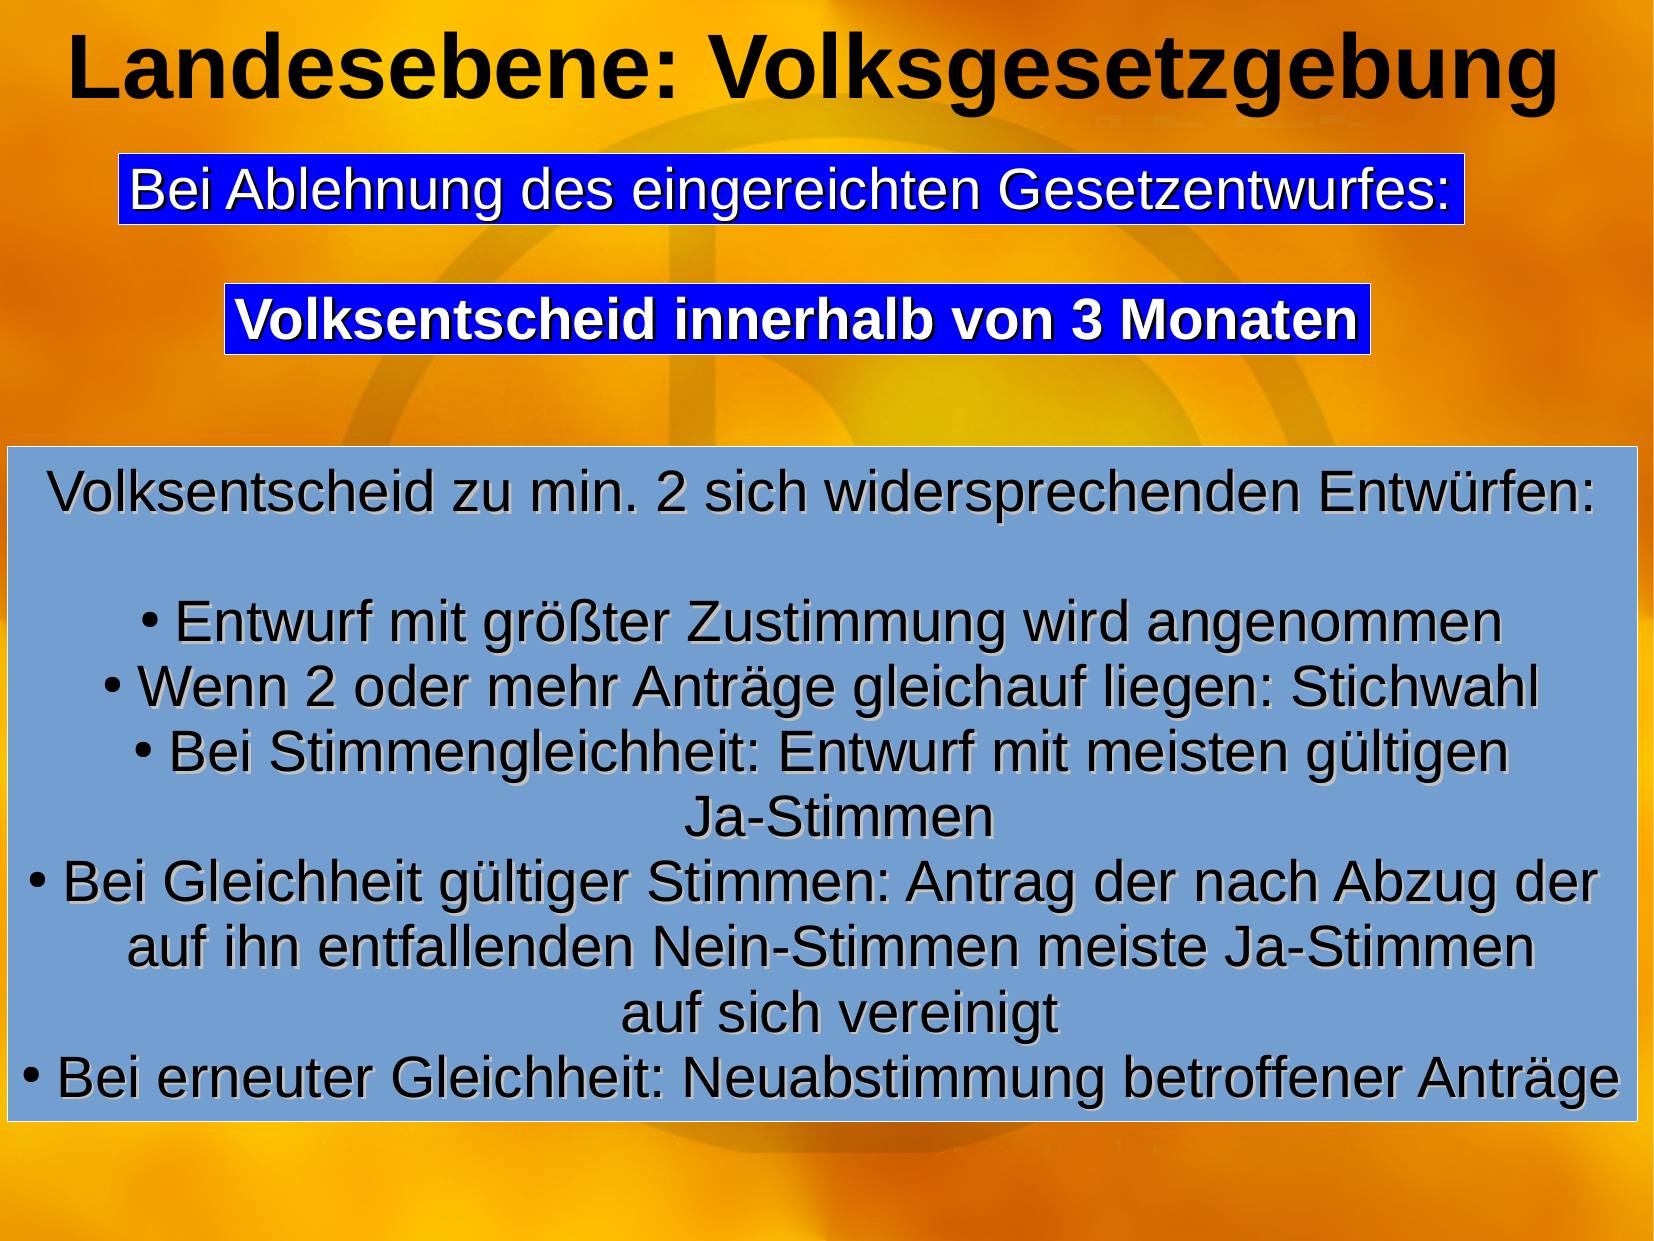

# Landesebene: Volksgesetzgebung
Bei Ablehnung des eingereichten Gesetzentwurfes:
Volksentscheid innerhalb von 3 Monaten
Volksentscheid zu min. 2 sich widersprechenden Entwürfen:
Entwurf mit größter Zustimmung wird angenommen
Wenn 2 oder mehr Anträge gleichauf liegen: Stichwahl
Bei Stimmengleichheit: Entwurf mit meisten gültigen
Ja-Stimmen
Bei Gleichheit gültiger Stimmen: Antrag der nach Abzug der
auf ihn entfallenden Nein-Stimmen meiste Ja-Stimmen
auf sich vereinigt
Bei erneuter Gleichheit: Neuabstimmung betroffener Anträge